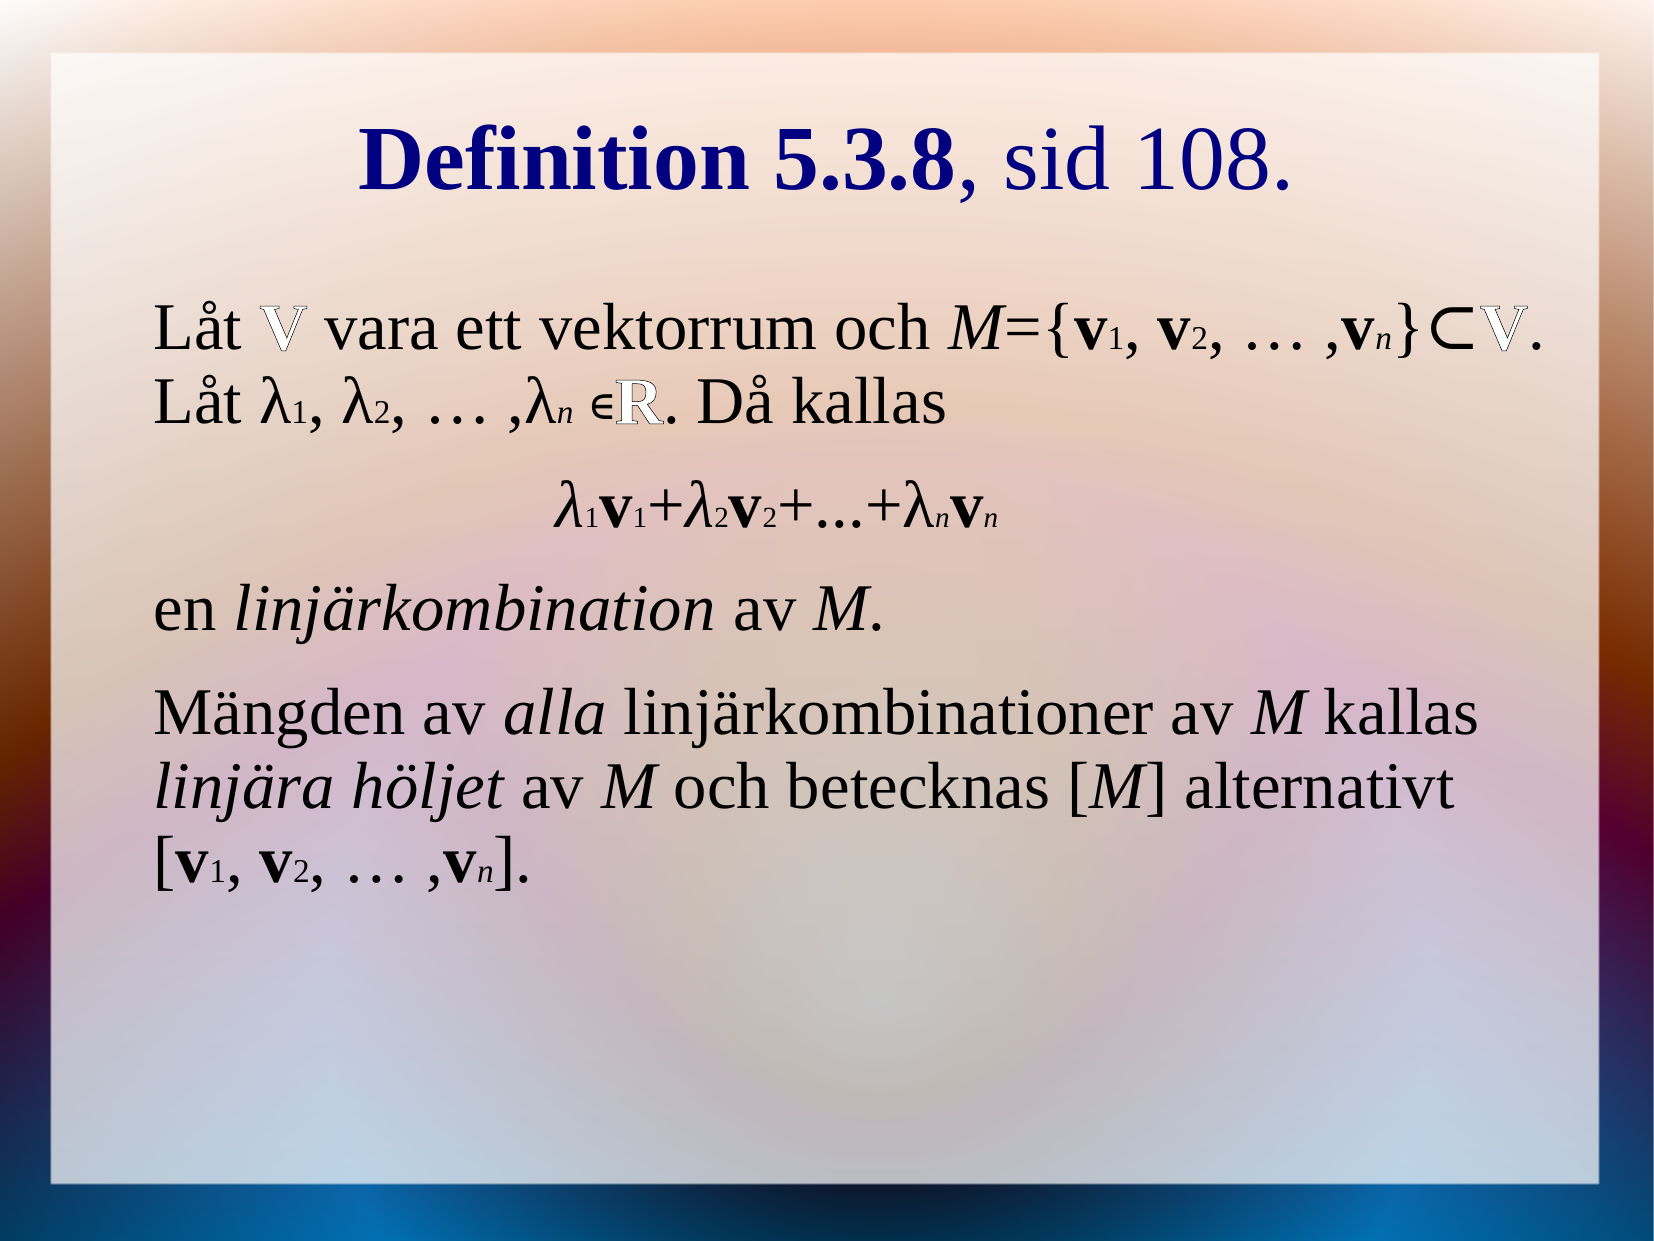

# Definition 5.3.8, sid 108.
Låt V vara ett vektorrum och M={v1, v2, … ,vn}⊂V. Låt λ1, λ2, … ,λn ∊R. Då kallas
 λ1v1+λ2v2+...+λnvn
en linjärkombination av M.
Mängden av alla linjärkombinationer av M kallas linjära höljet av M och betecknas [M] alternativt [v1, v2, … ,vn].